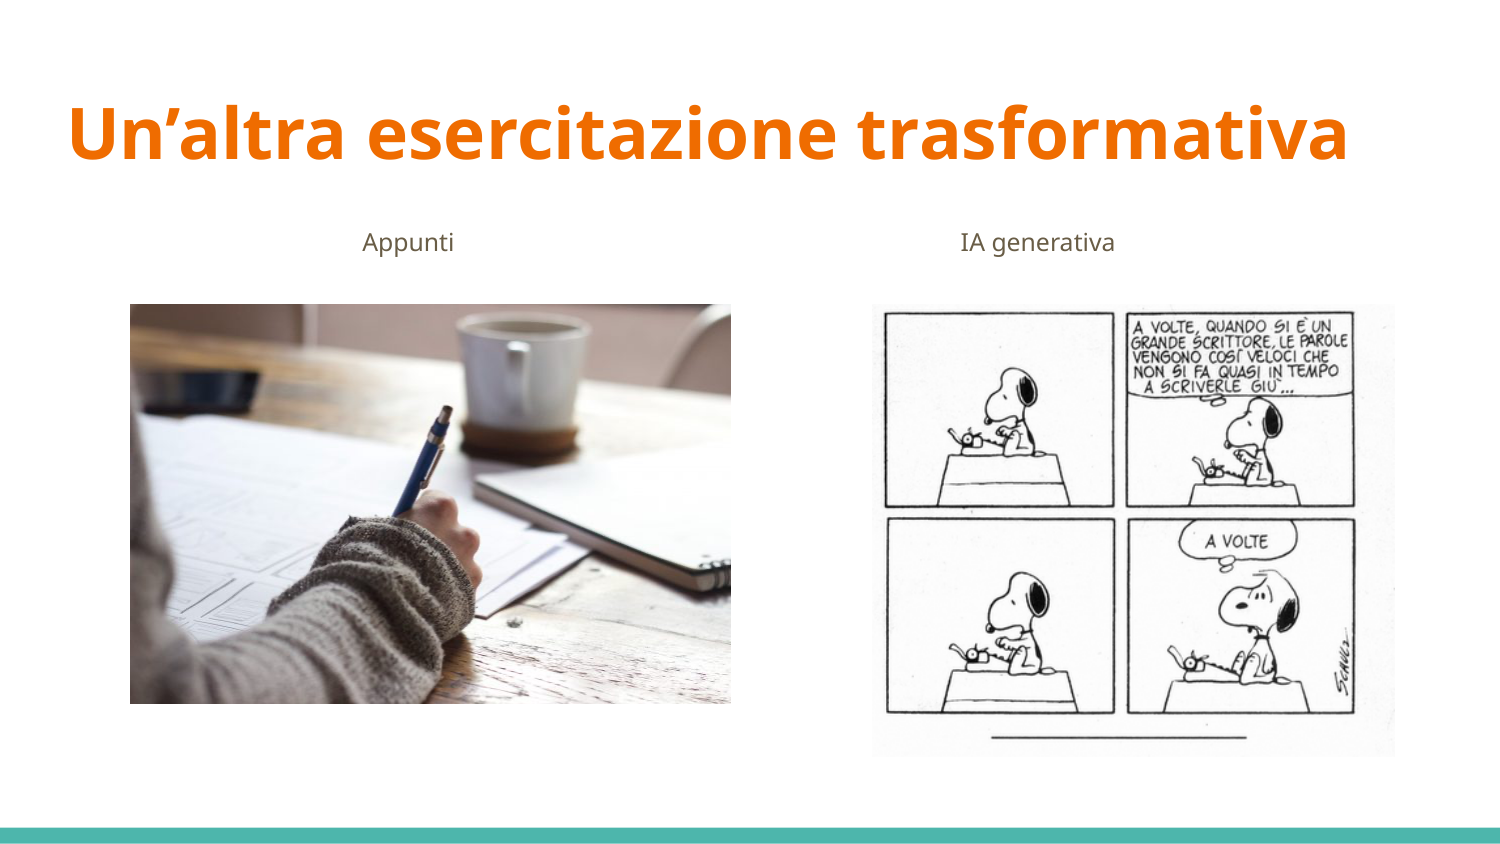

# Un’altra esercitazione trasformativa
Appunti IA generativa